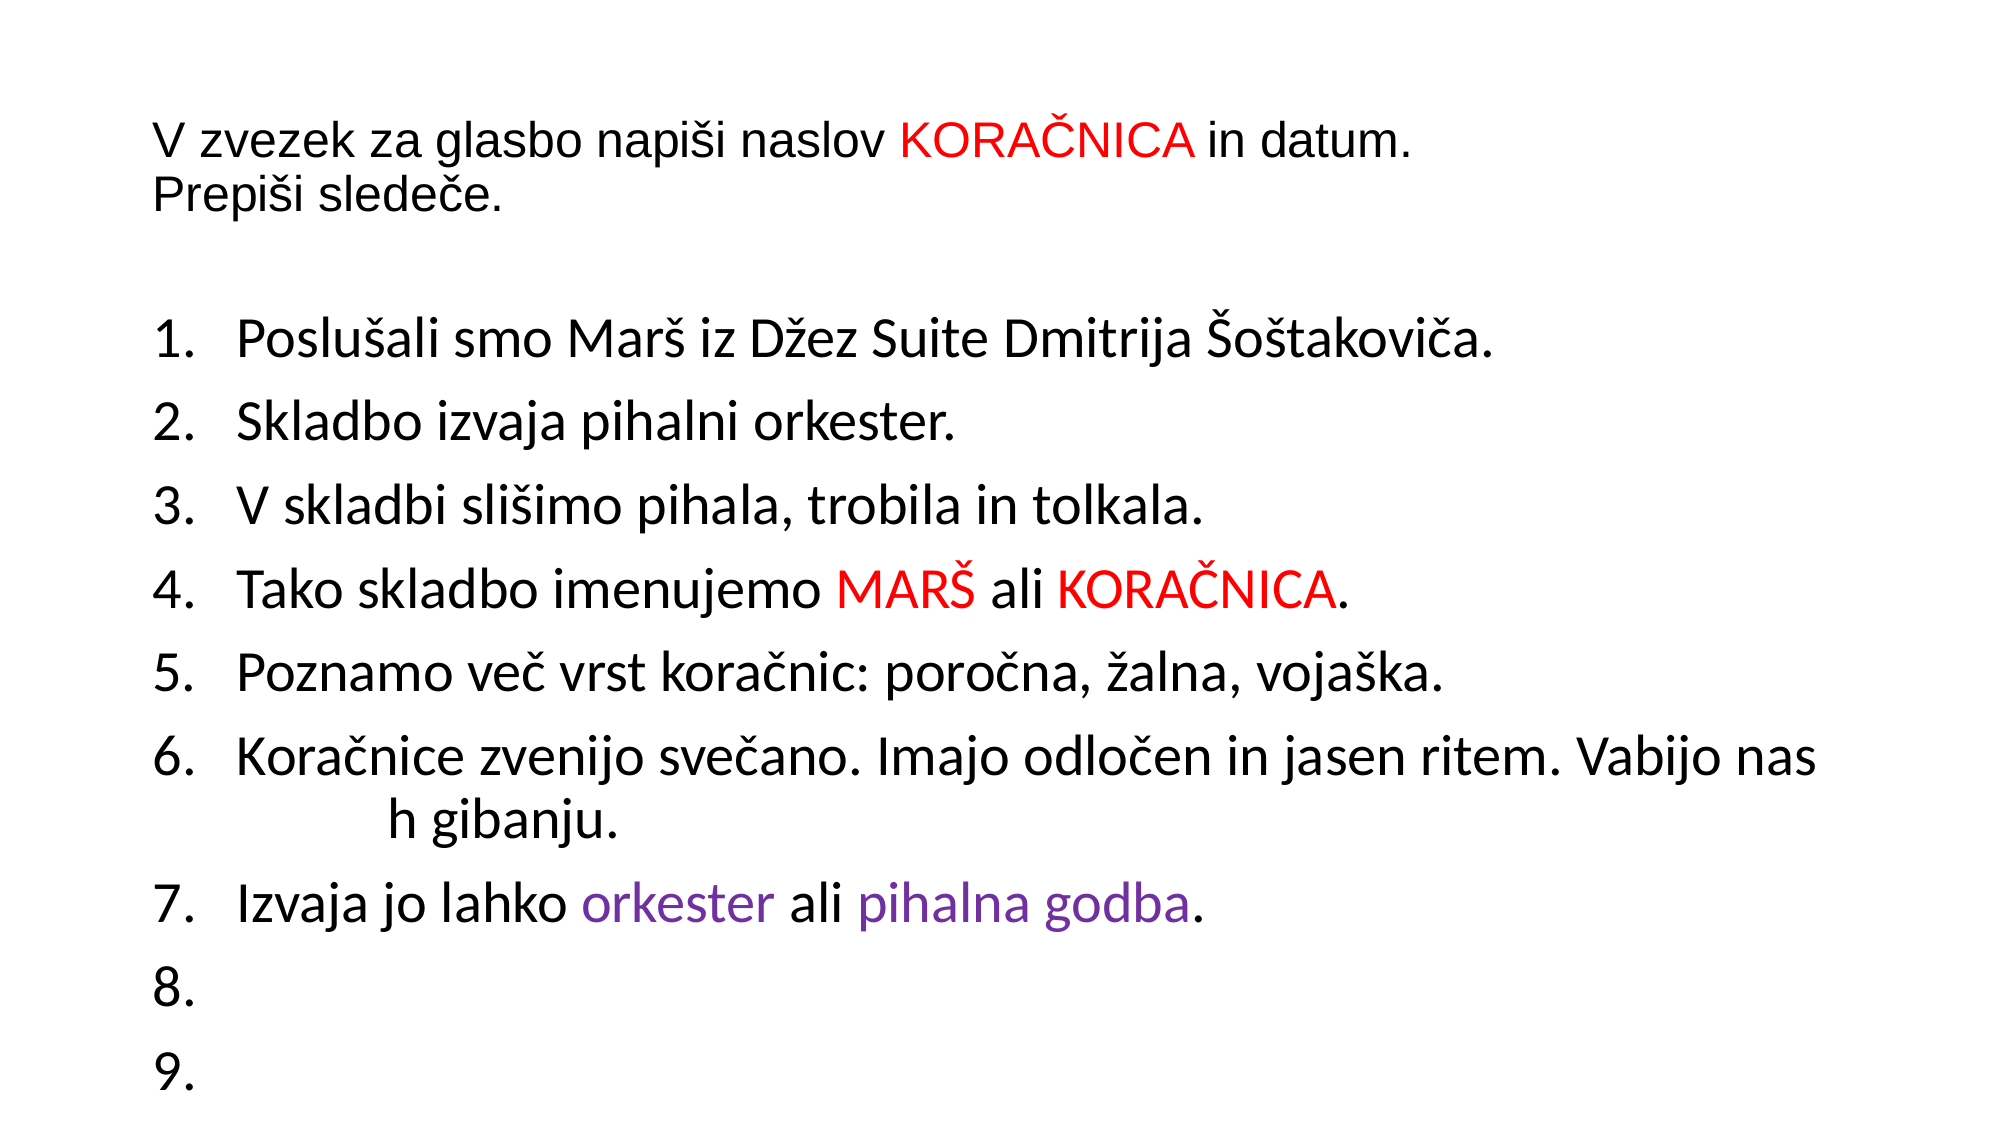

# V zvezek za glasbo napiši naslov KORAČNICA in datum. Prepiši sledeče.
Poslušali smo Marš iz Džez Suite Dmitrija Šoštakoviča.
Skladbo izvaja pihalni orkester.
V skladbi slišimo pihala, trobila in tolkala.
Tako skladbo imenujemo MARŠ ali KORAČNICA.
5. Poznamo več vrst koračnic: poročna, žalna, vojaška.
Koračnice zvenijo svečano. Imajo odločen in jasen ritem. Vabijo nas h gibanju.
Izvaja jo lahko orkester ali pihalna godba.